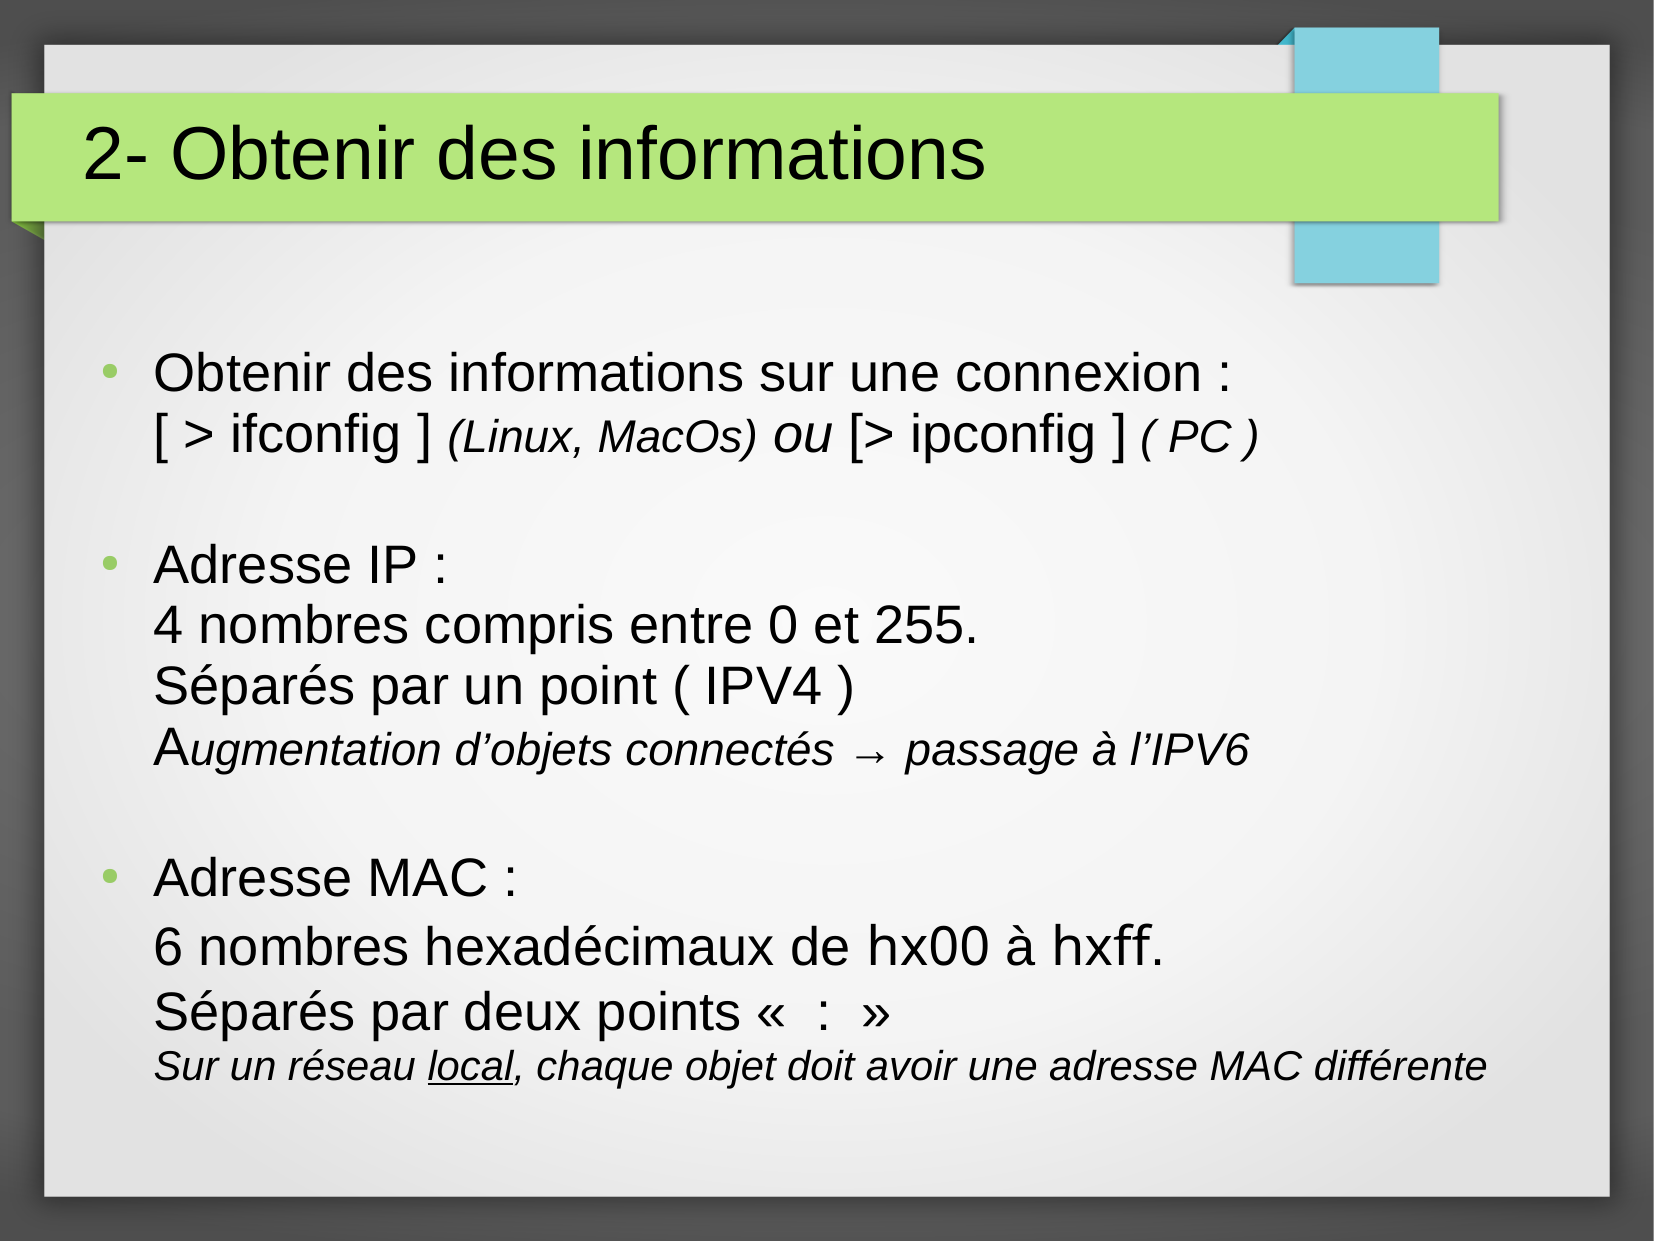

2- Obtenir des informations
# Obtenir des informations sur une connexion : [ > ifconfig ] (Linux, MacOs) ou [> ipconfig ] ( PC )
Adresse IP :
4 nombres compris entre 0 et 255.
Séparés par un point ( IPV4 )
Augmentation d’objets connectés → passage à l’IPV6
Adresse MAC :
6 nombres hexadécimaux de hx00 à hxff.
Séparés par deux points «  :  »
Sur un réseau local, chaque objet doit avoir une adresse MAC différente